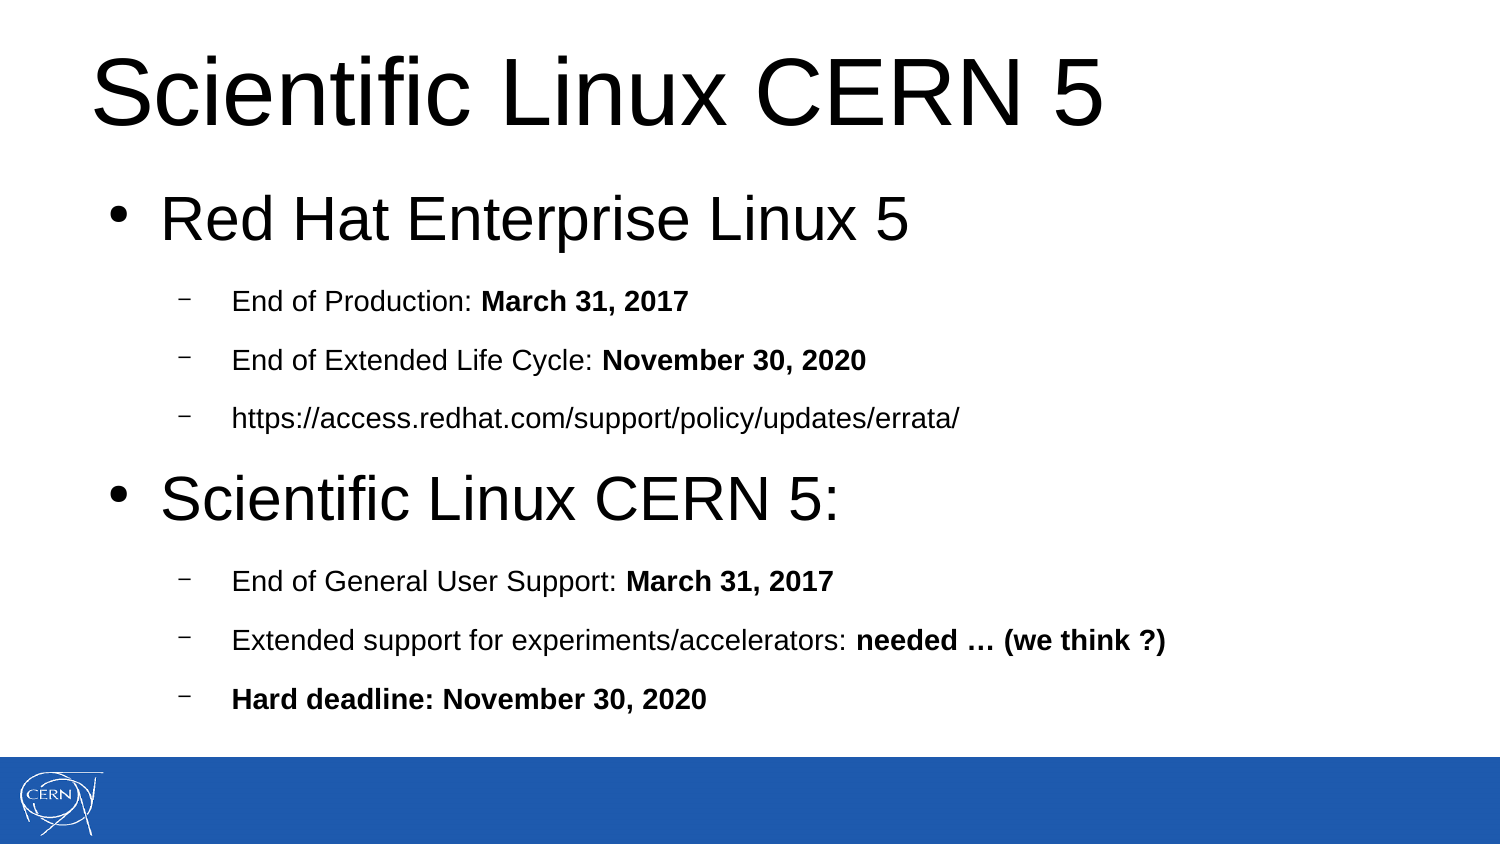

# Scientific Linux CERN 5
Red Hat Enterprise Linux 5
End of Production: March 31, 2017
End of Extended Life Cycle: November 30, 2020
https://access.redhat.com/support/policy/updates/errata/
Scientific Linux CERN 5:
End of General User Support: March 31, 2017
Extended support for experiments/accelerators: needed … (we think ?)
Hard deadline: November 30, 2020